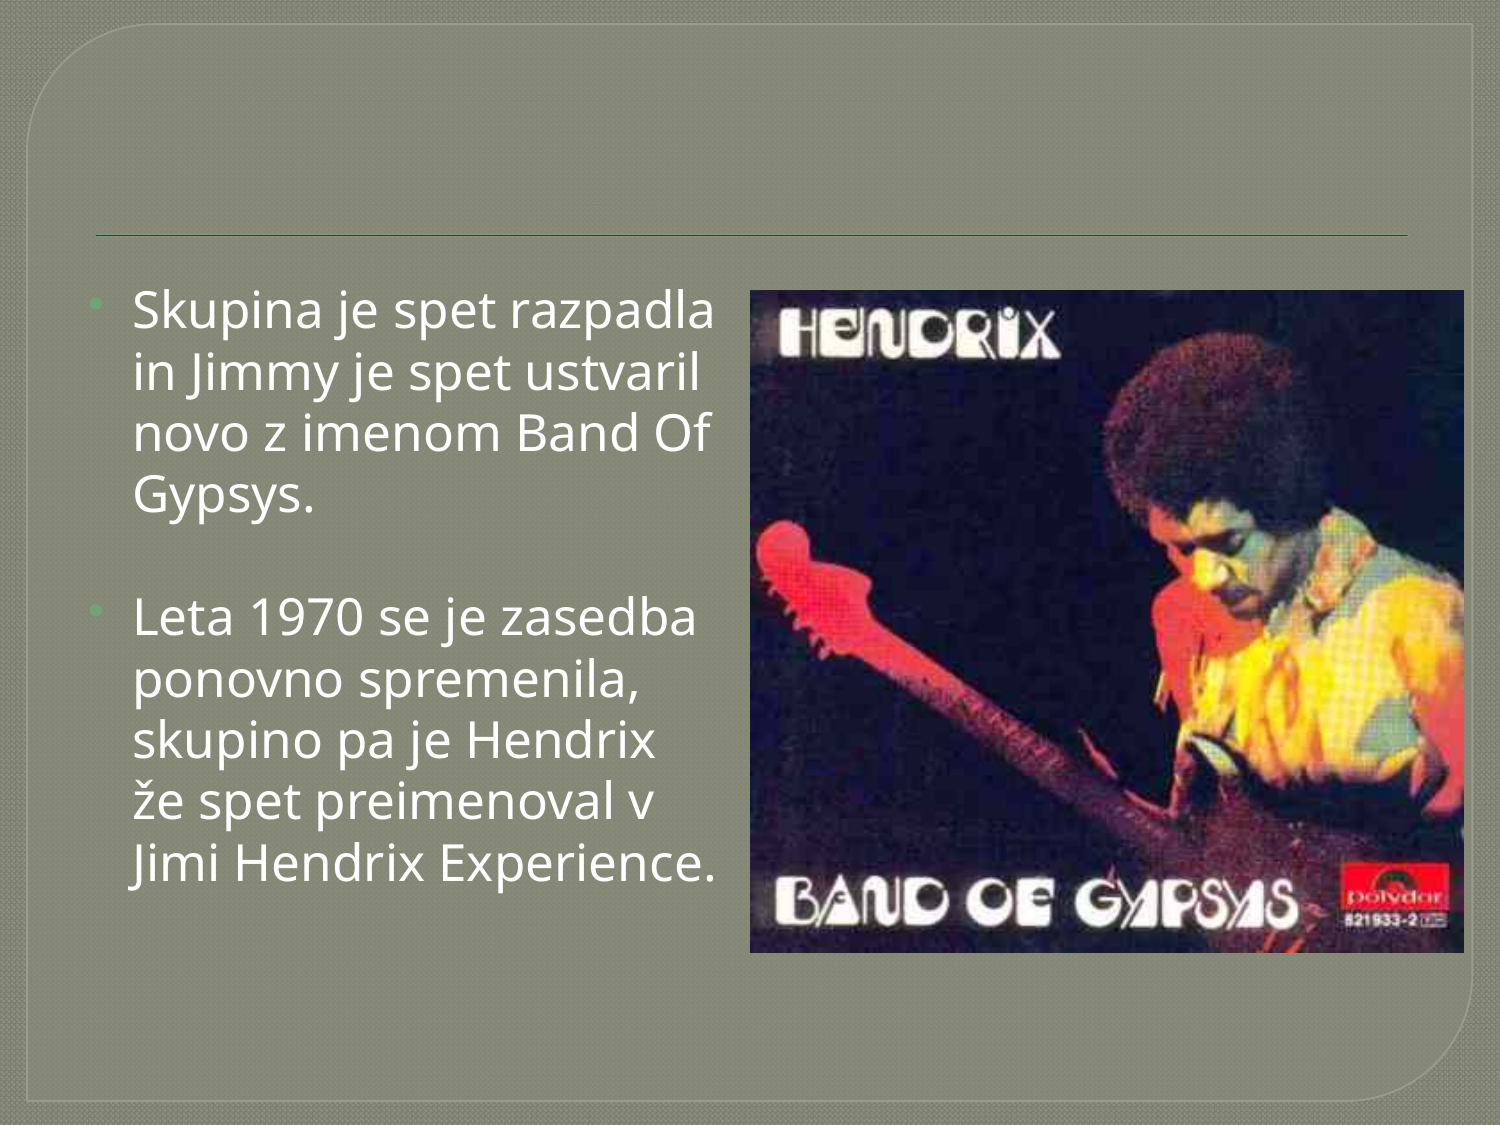

#
Skupina je spet razpadla in Jimmy je spet ustvaril novo z imenom Band Of Gypsys.
Leta 1970 se je zasedba ponovno spremenila, skupino pa je Hendrix že spet preimenoval v Jimi Hendrix Experience.